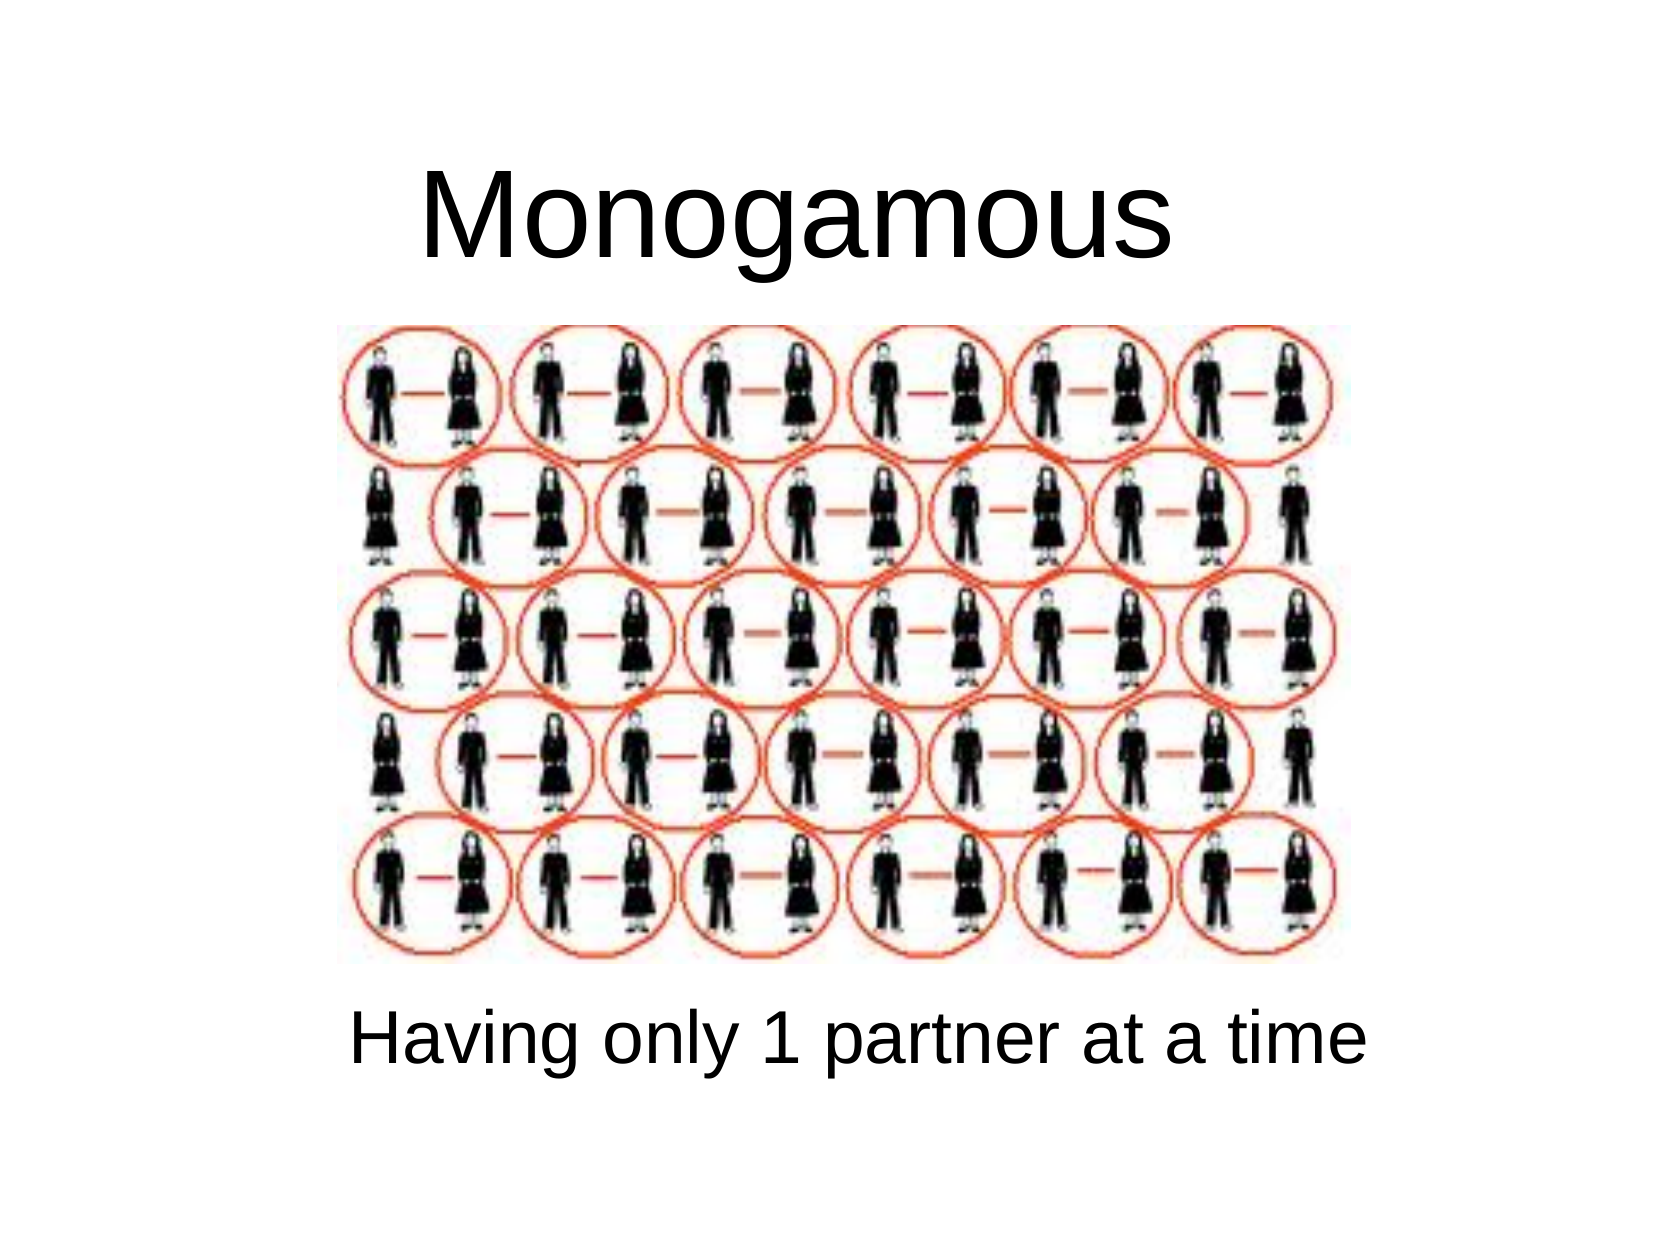

Monogamous
Having only 1 partner at a time